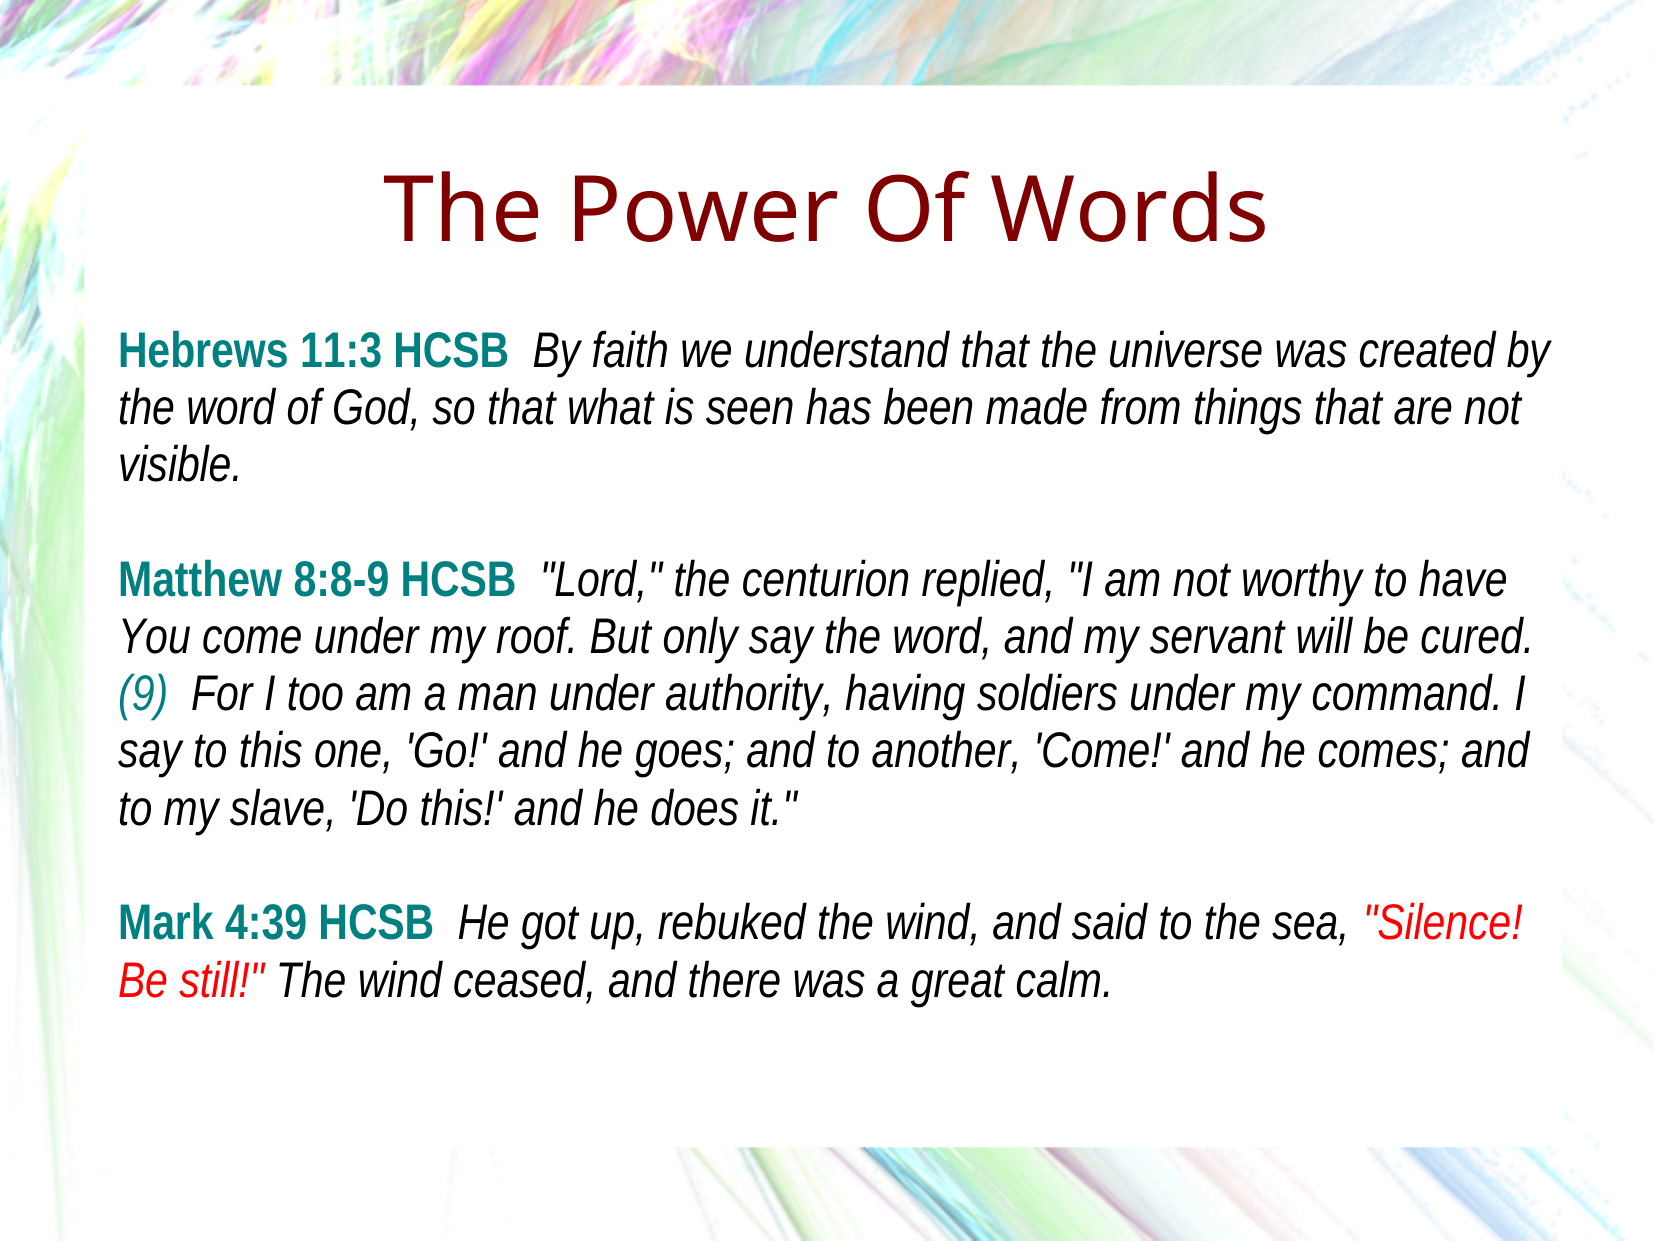

# The Power Of Words
Hebrews 11:3 HCSB By faith we understand that the universe was created by the word of God, so that what is seen has been made from things that are not visible.
Matthew 8:8-9 HCSB "Lord," the centurion replied, "I am not worthy to have You come under my roof. But only say the word, and my servant will be cured. (9) For I too am a man under authority, having soldiers under my command. I say to this one, 'Go!' and he goes; and to another, 'Come!' and he comes; and to my slave, 'Do this!' and he does it."
Mark 4:39 HCSB He got up, rebuked the wind, and said to the sea, "Silence! Be still!" The wind ceased, and there was a great calm.